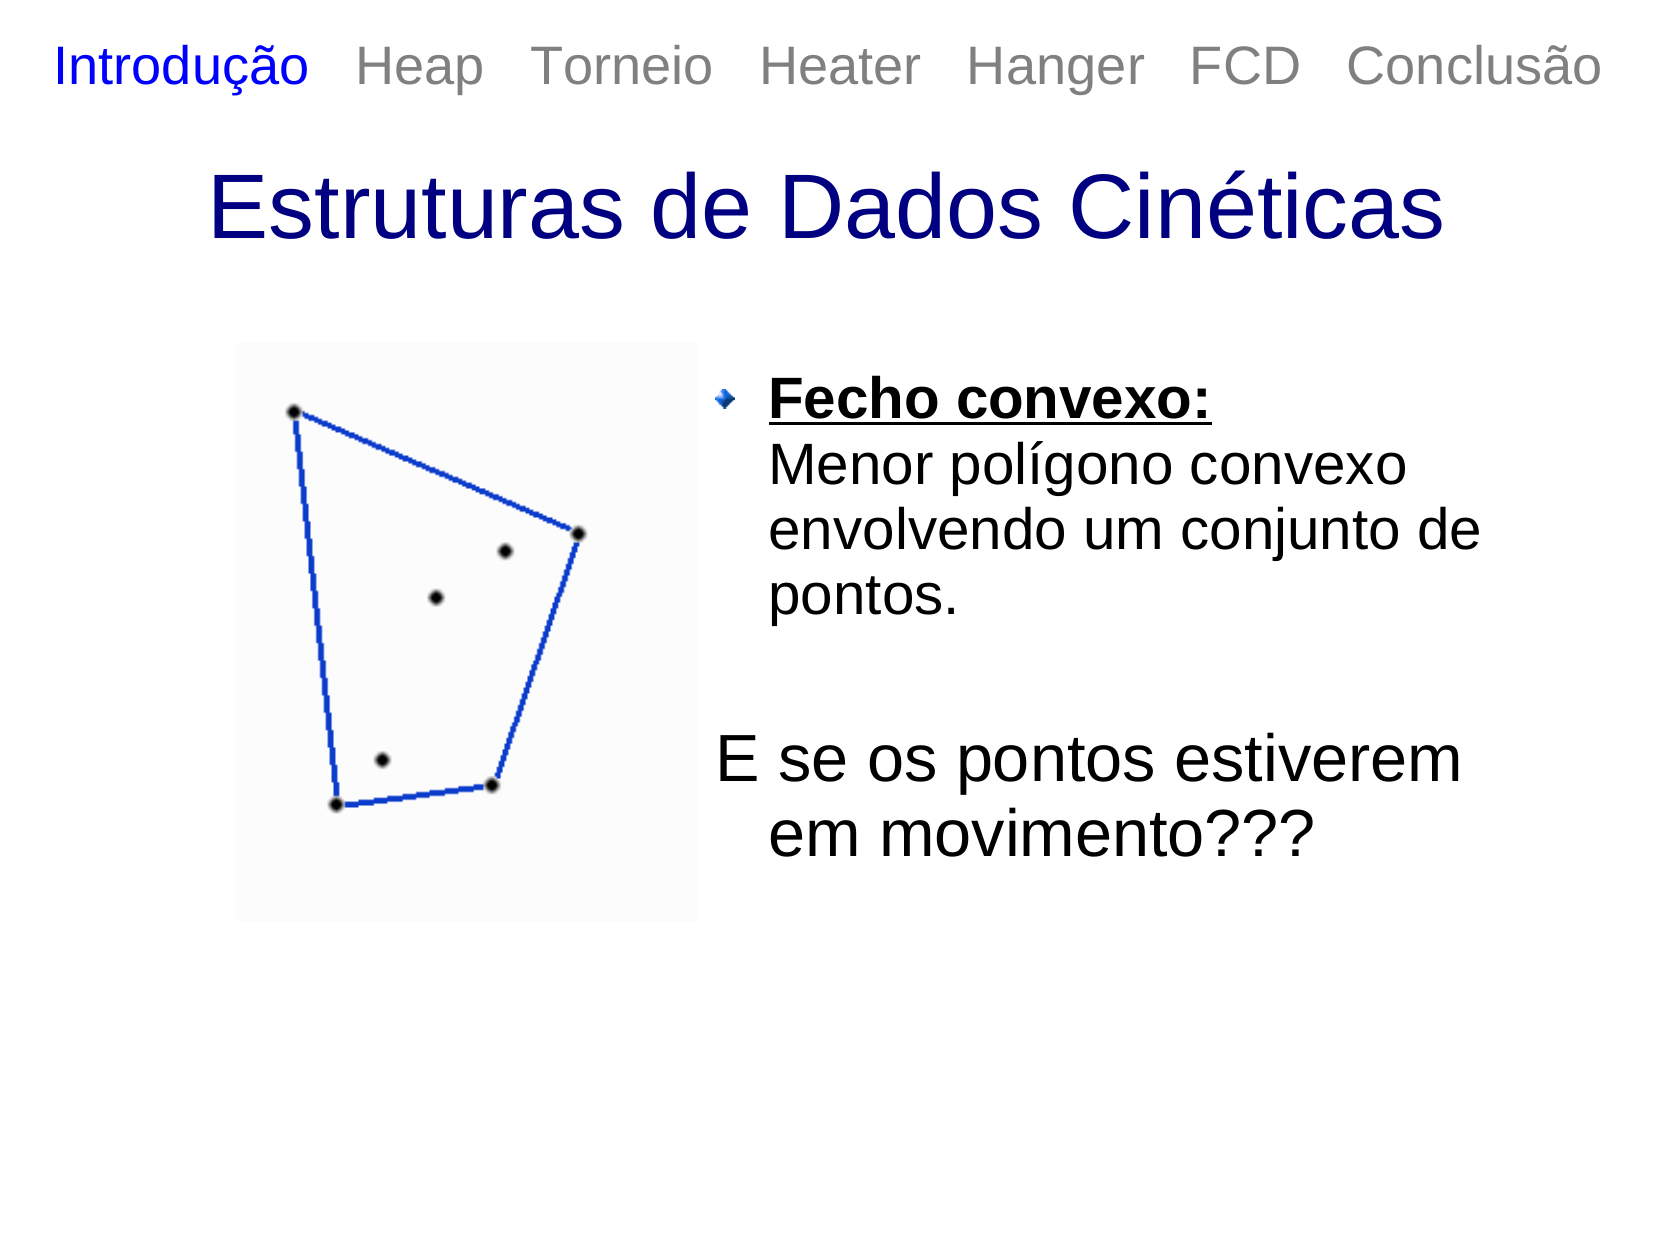

Introdução Heap Torneio Heater Hanger FCD Conclusão
# Estruturas de Dados Cinéticas
Fecho convexo:
Menor polígono convexo envolvendo um conjunto de pontos.
E se os pontos estiverem em movimento???